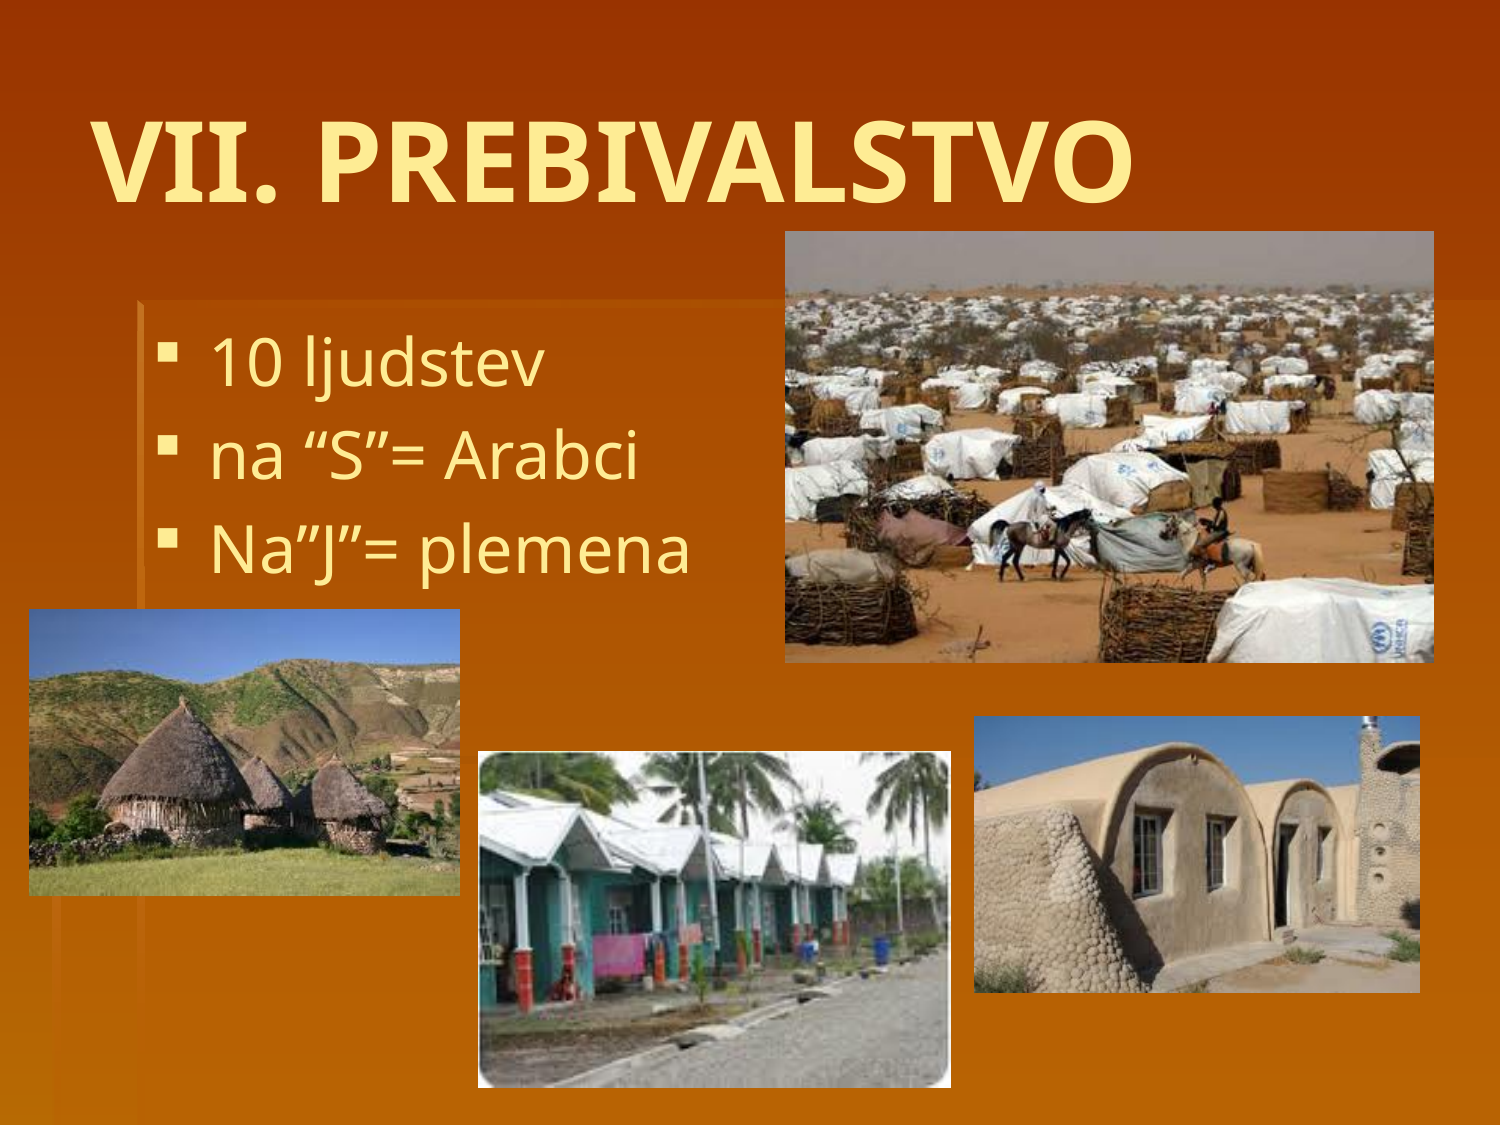

# PREBIVALSTVO
10 ljudstev
na “S”= Arabci
Na”J”= plemena